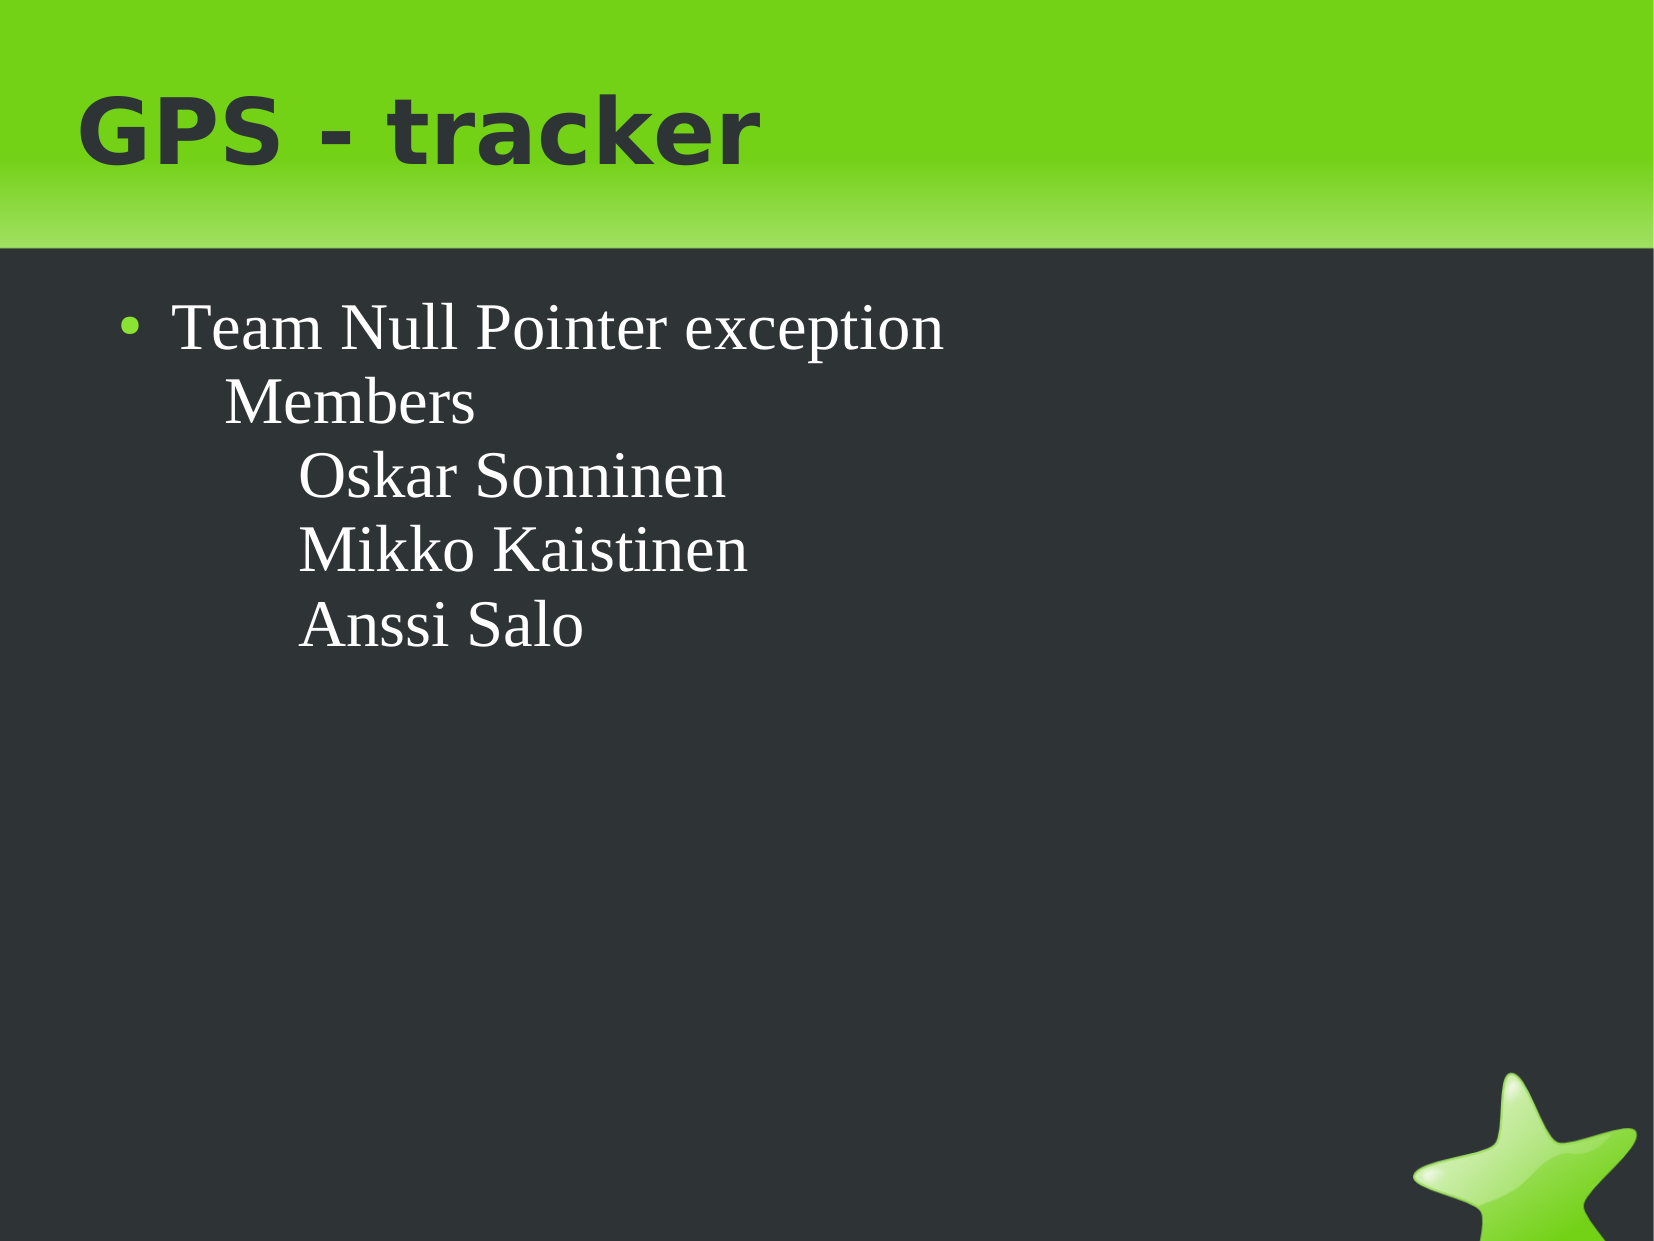

# GPS - tracker
Team Null Pointer exception
Members
	Oskar Sonninen
	Mikko Kaistinen
	Anssi Salo